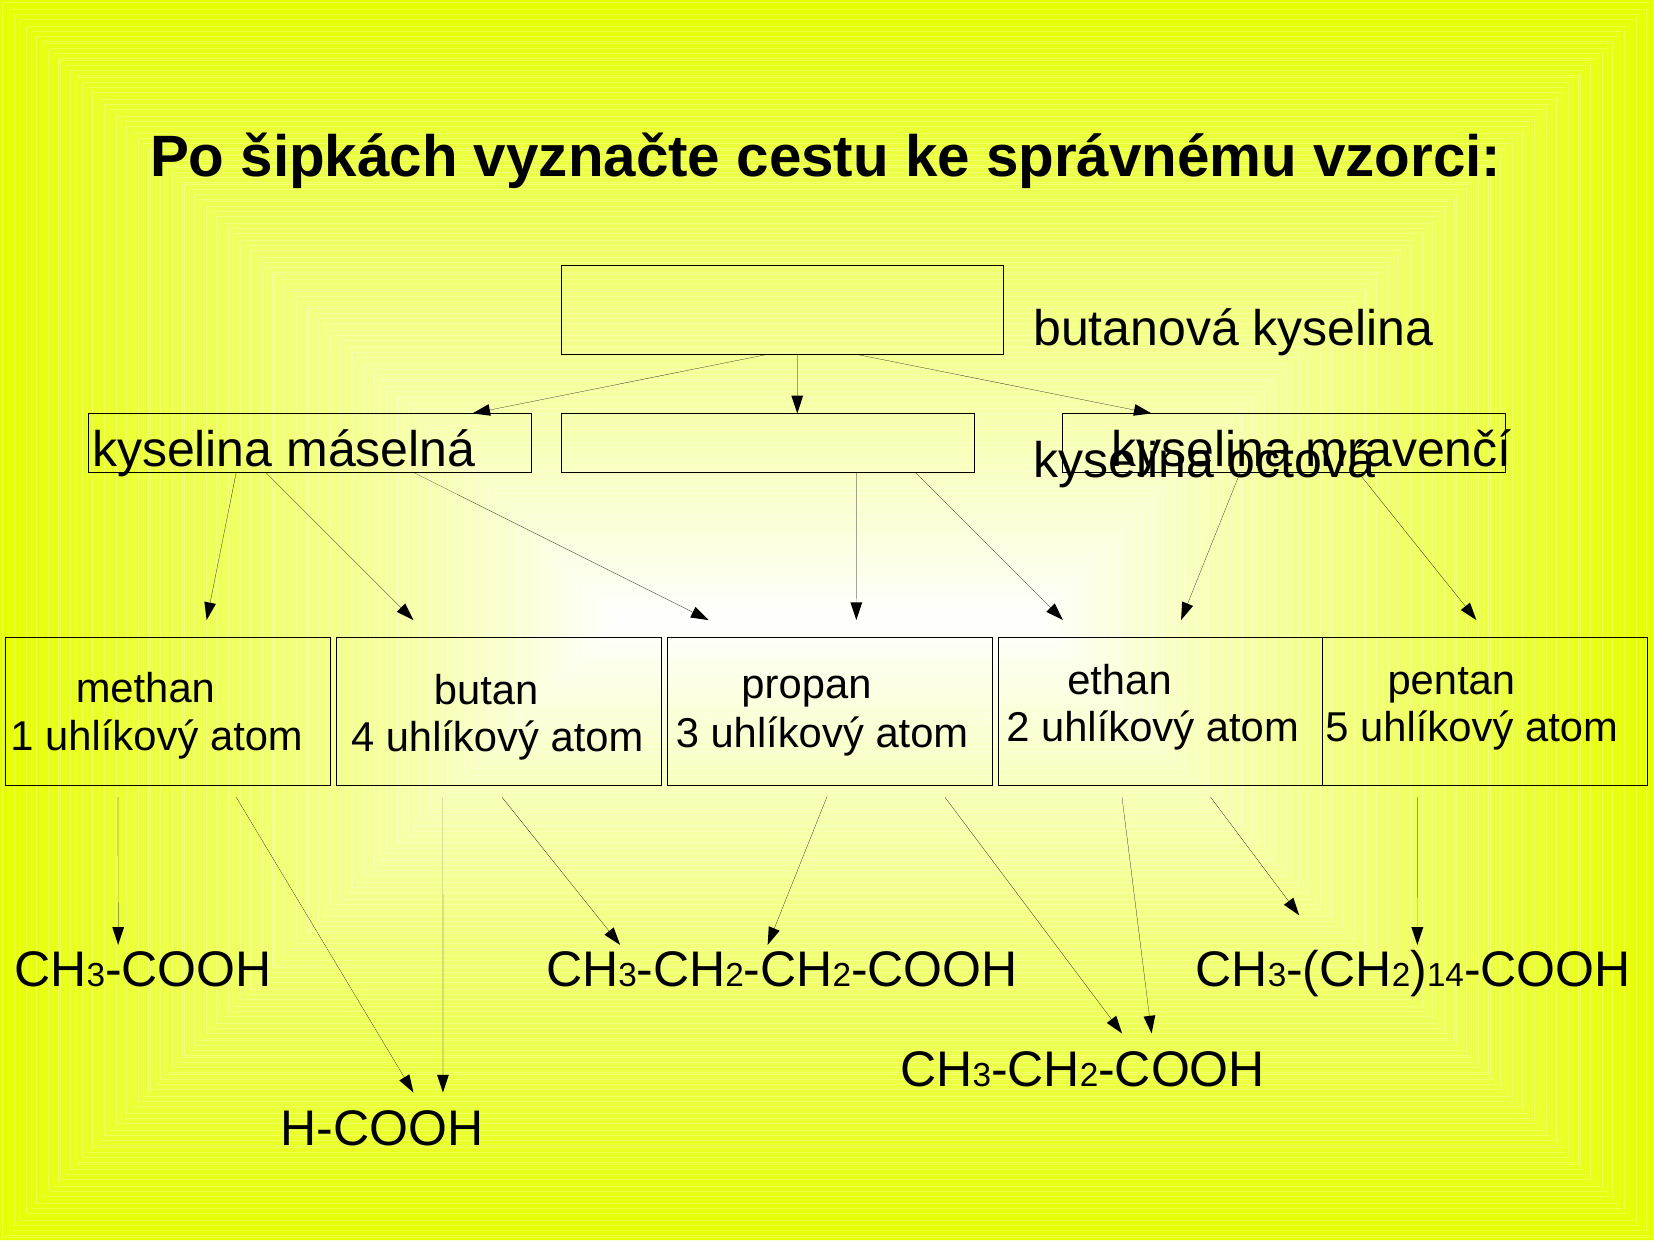

# Po šipkách vyznačte cestu ke správnému vzorci:
butanová kyselina
kyselina octová
 kyselina máselná
 kyselina mravenčí
 propan
 3 uhlíkový atom
 methan
 1 uhlíkový atom
 ethan
 2 uhlíkový atom
 pentan
 5 uhlíkový atom
 butan
 4 uhlíkový atom
CH3-COOH
CH3-CH2-CH2-COOH
CH3-(CH2)14-COOH
CH3-CH2-COOH
H-COOH